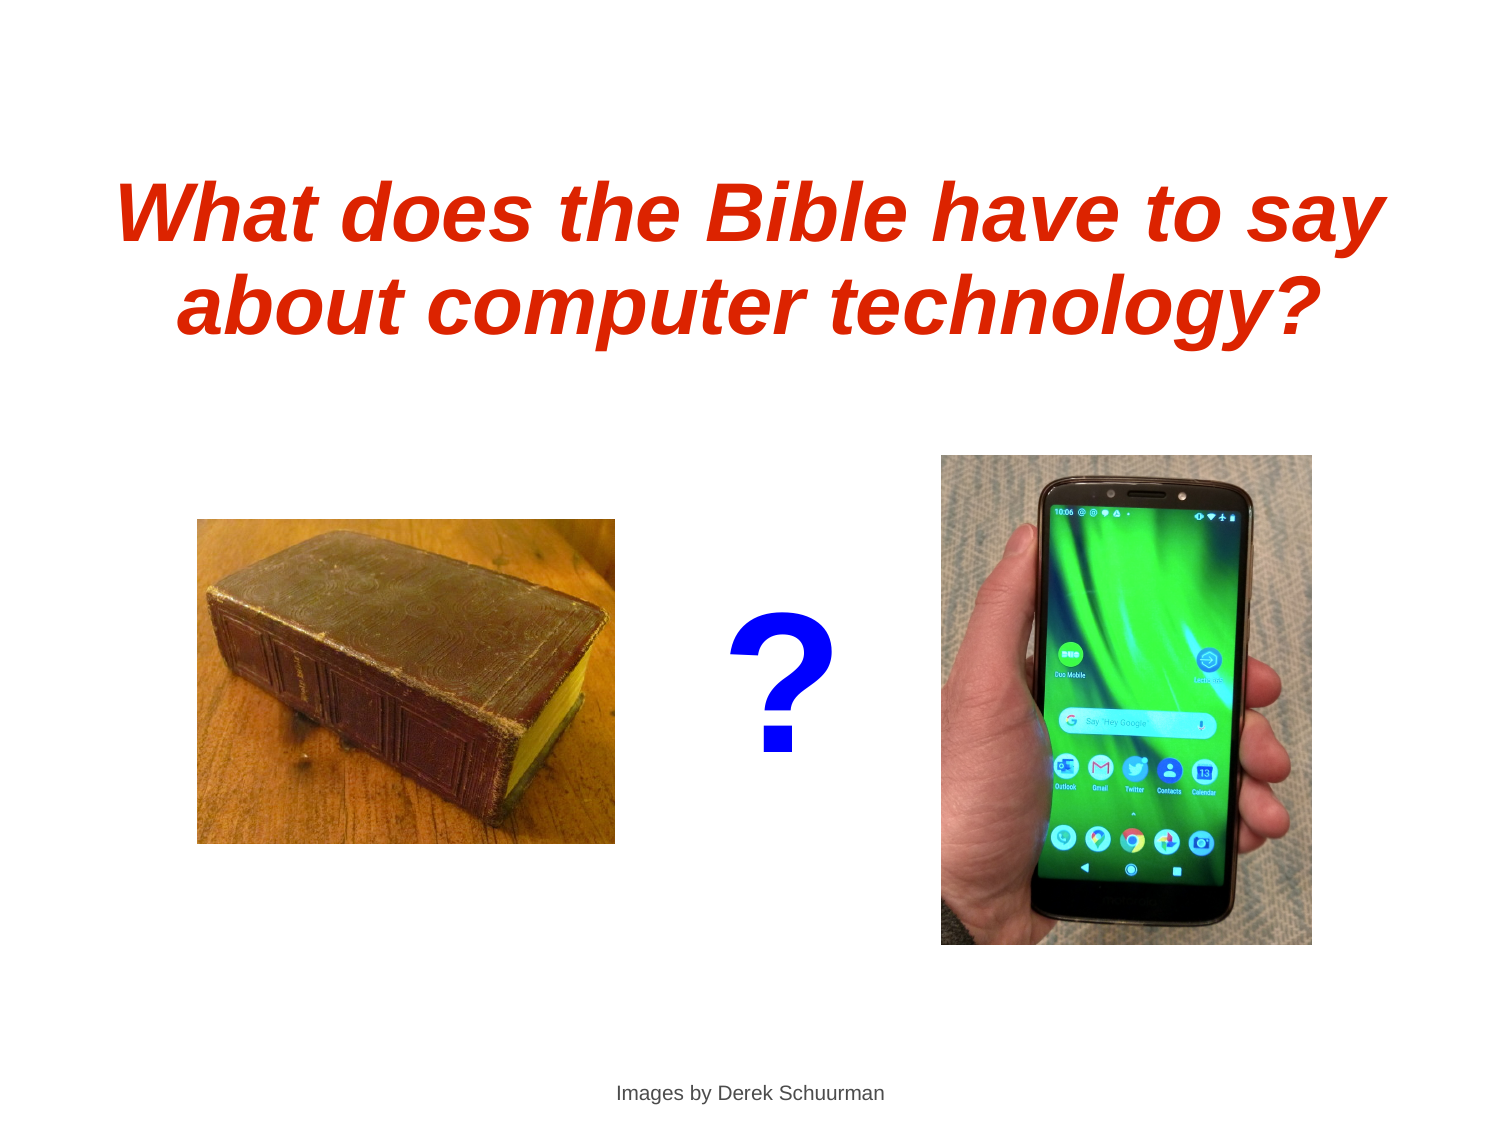

# What does the Bible have to say about computer technology?
?
Images by Derek Schuurman